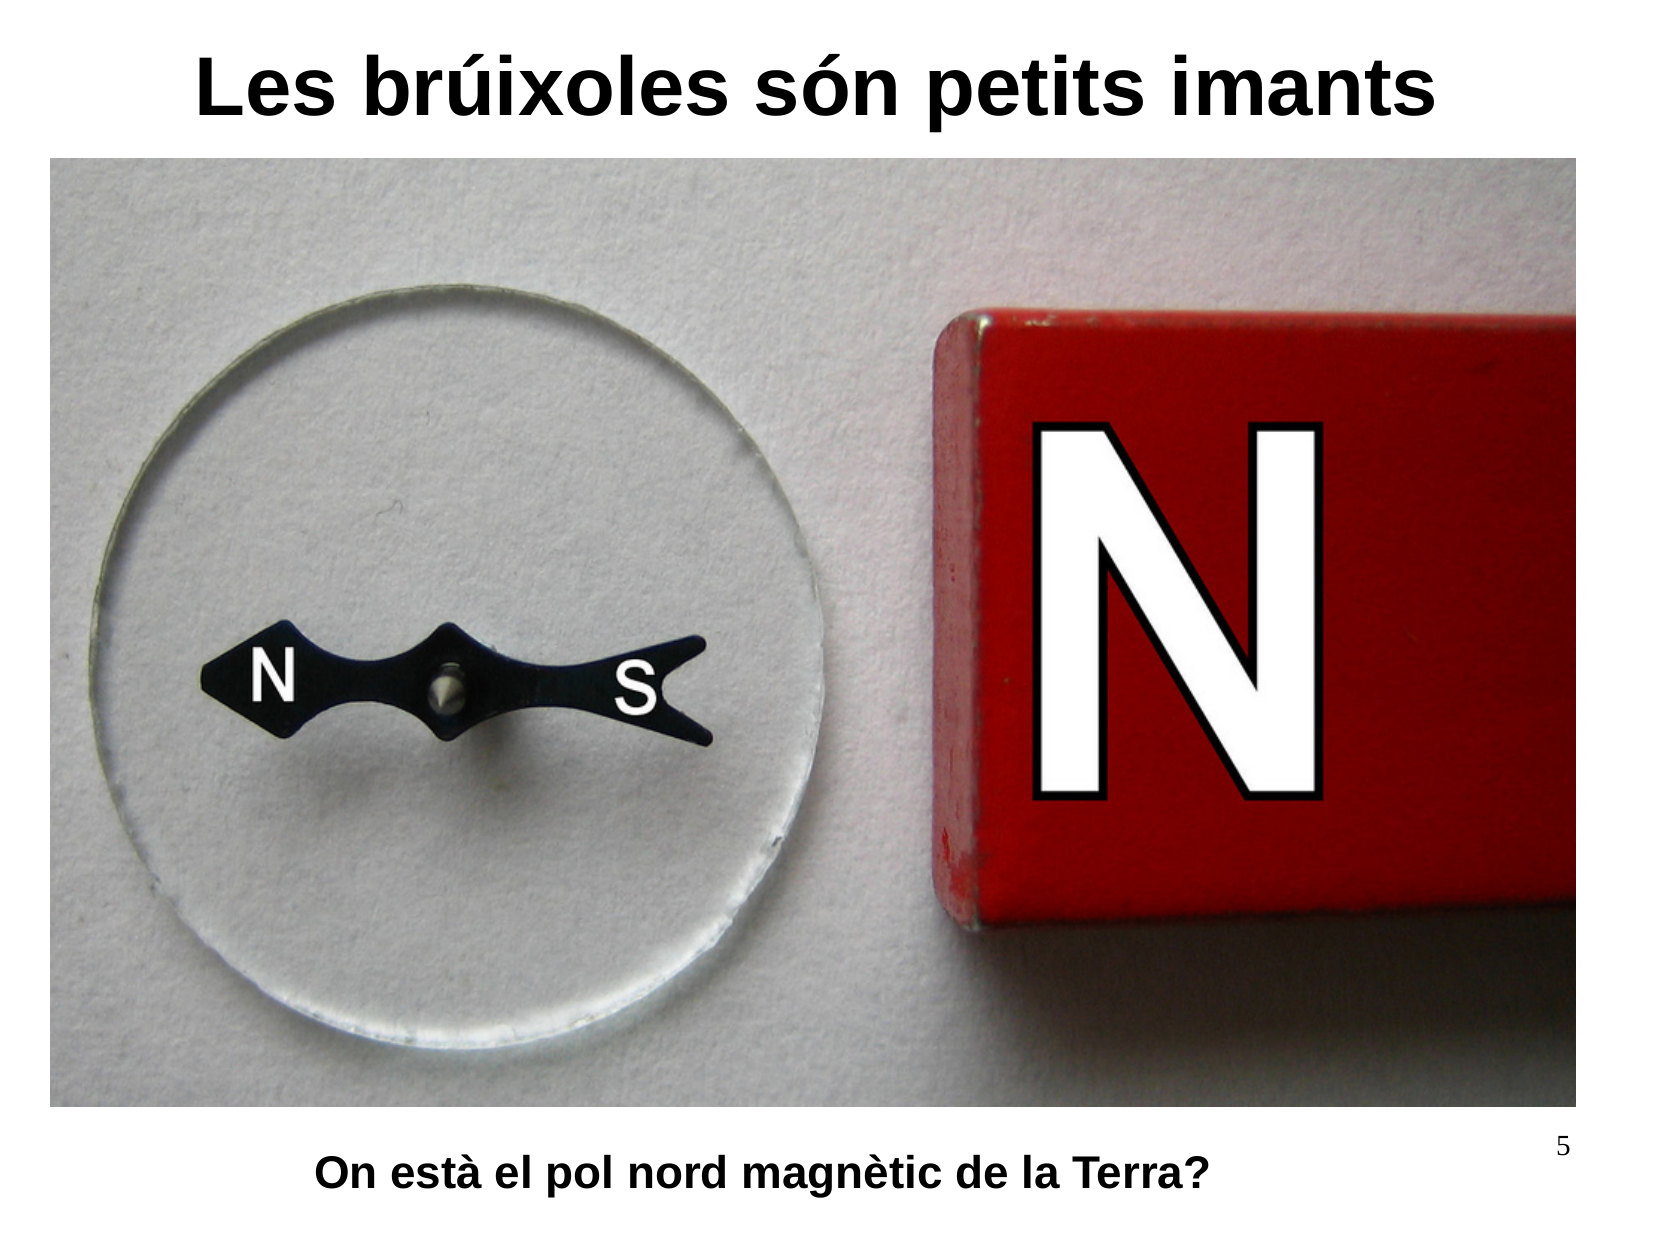

Les brúixoles són petits imants
5
On està el pol nord magnètic de la Terra?